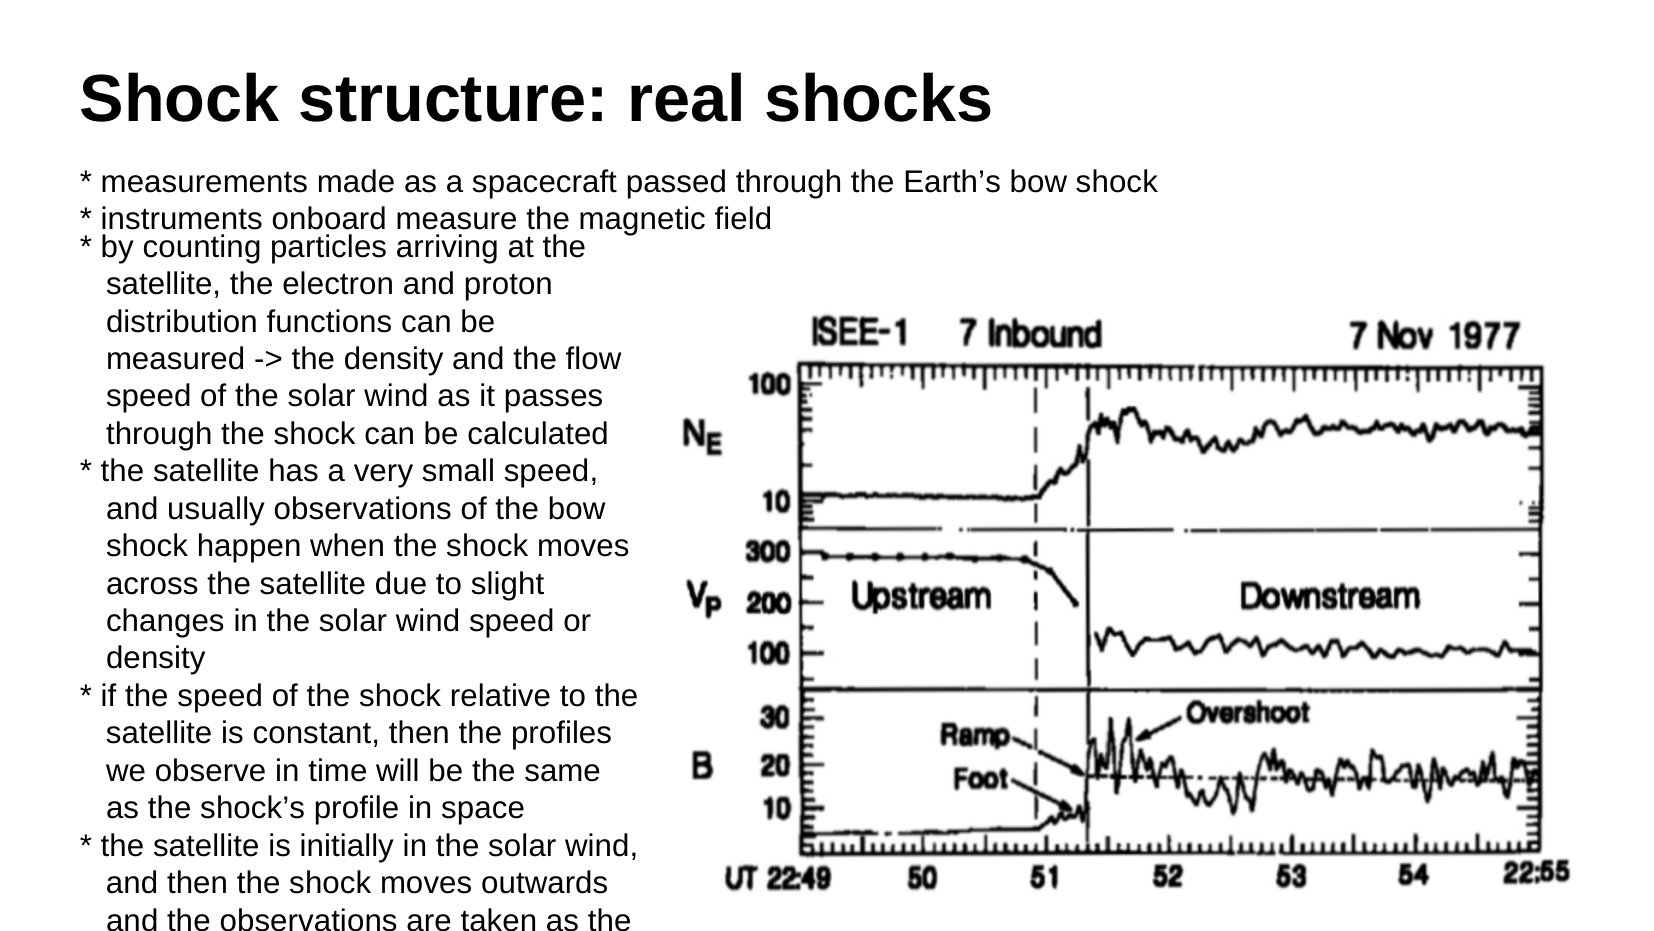

Shock structure: real shocks
* measurements made as a spacecraft passed through the Earth’s bow shock
* instruments onboard measure the magnetic field
* by counting particles arriving at the
 satellite, the electron and proton
 distribution functions can be
 measured -> the density and the flow
 speed of the solar wind as it passes
 through the shock can be calculated
* the satellite has a very small speed,
 and usually observations of the bow
 shock happen when the shock moves
 across the satellite due to slight
 changes in the solar wind speed or
 density
* if the speed of the shock relative to the satellite is constant, then the profiles
 we observe in time will be the same
 as the shock’s profile in space
* the satellite is initially in the solar wind, and then the shock moves outwards
 and the observations are taken as the
 shock moves over the satellite.